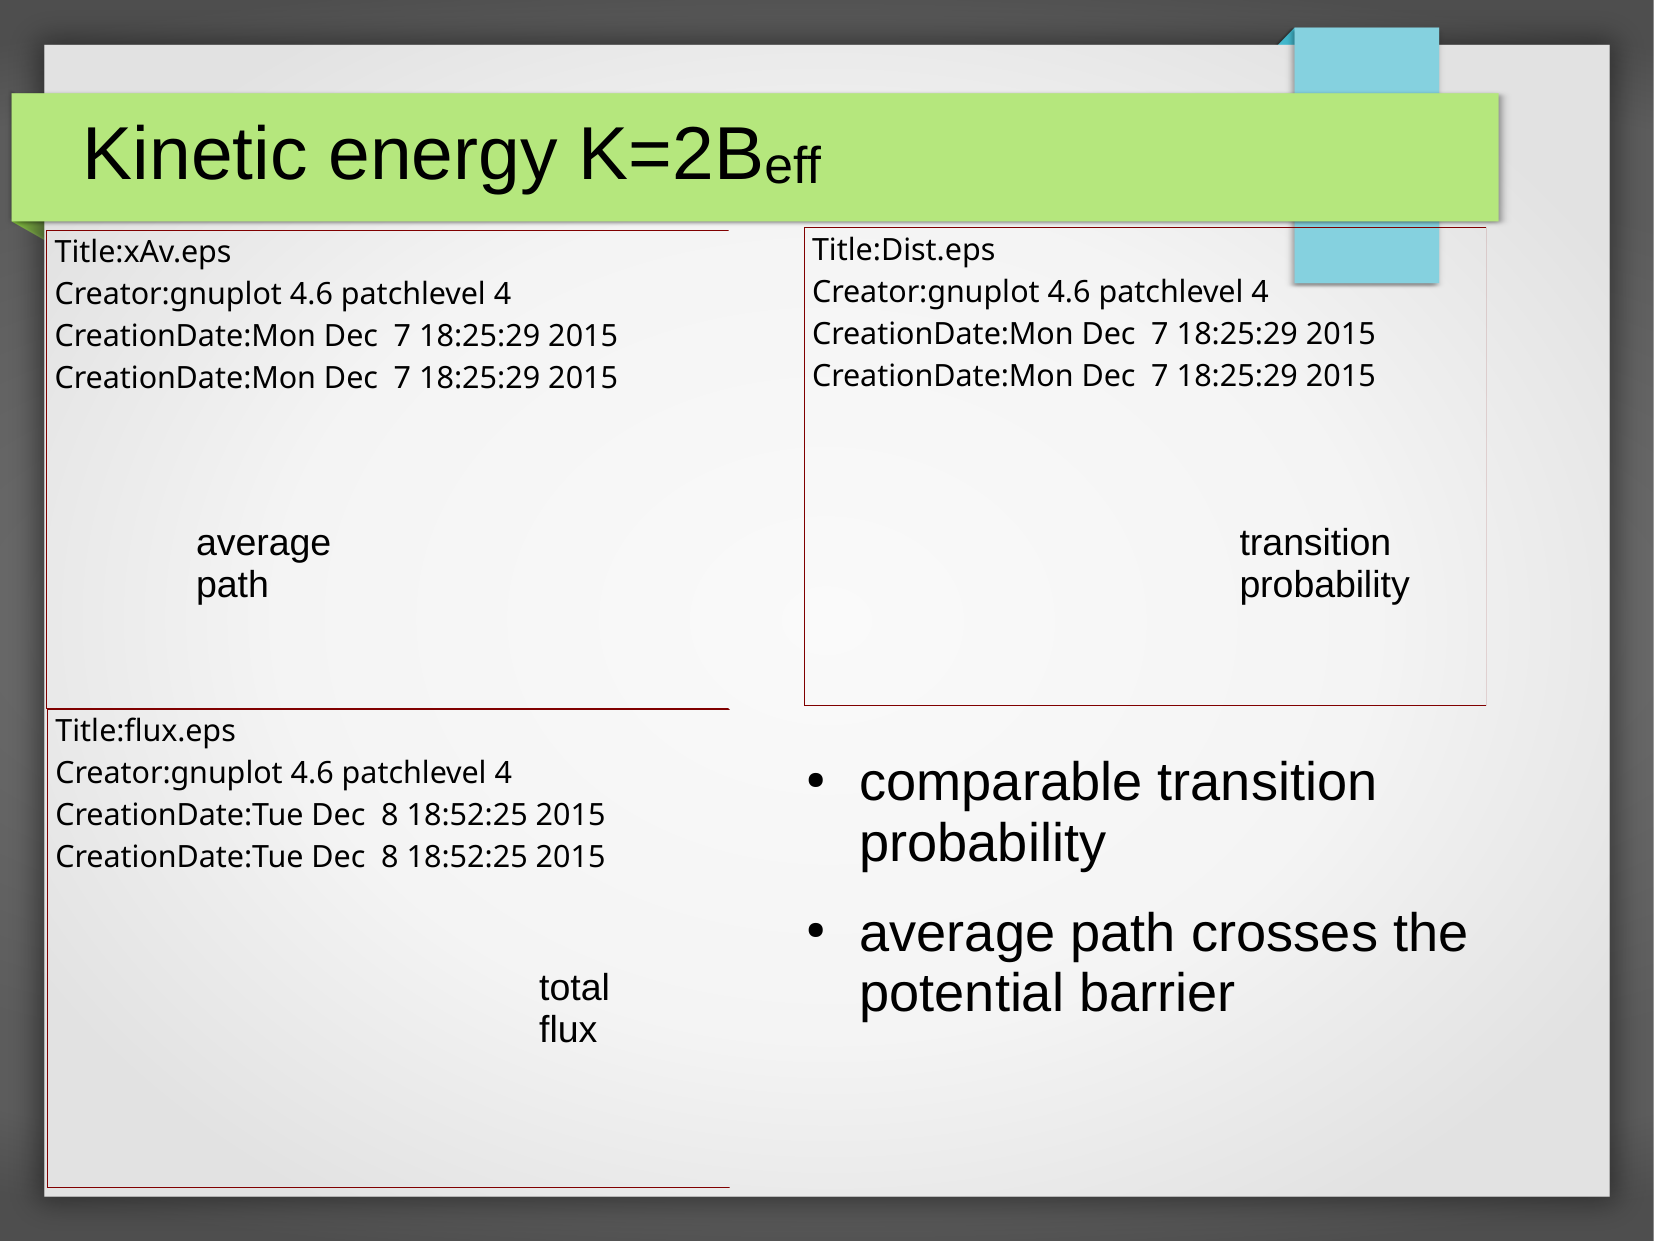

# Kinetic energy K=2Beff
average
path
transition
probability
comparable transition probability
average path crosses the potential barrier
total
flux